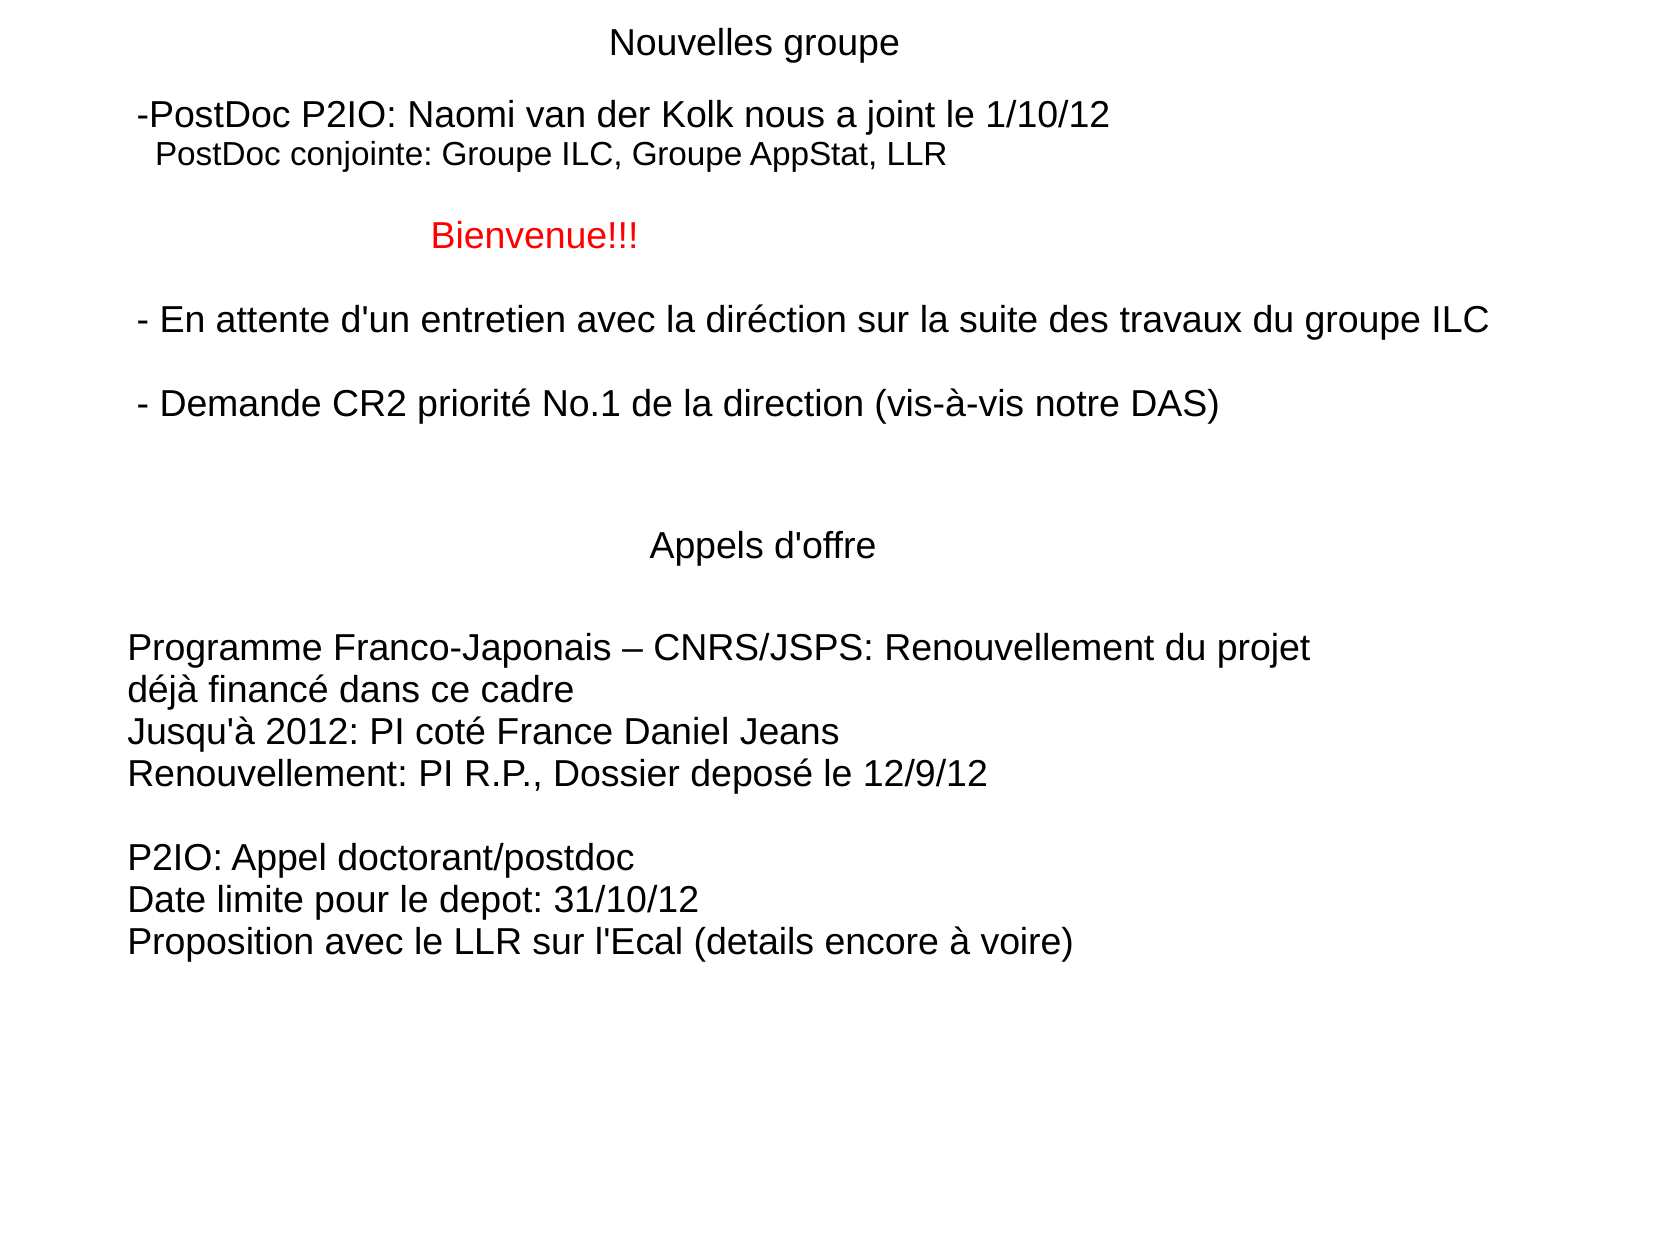

Nouvelles groupe
-PostDoc P2IO: Naomi van der Kolk nous a joint le 1/10/12
 PostDoc conjointe: Groupe ILC, Groupe AppStat, LLR
 Bienvenue!!!
- En attente d'un entretien avec la diréction sur la suite des travaux du groupe ILC
- Demande CR2 priorité No.1 de la direction (vis-à-vis notre DAS)
Appels d'offre
Programme Franco-Japonais – CNRS/JSPS: Renouvellement du projet
déjà financé dans ce cadre
Jusqu'à 2012: PI coté France Daniel Jeans
Renouvellement: PI R.P., Dossier deposé le 12/9/12
P2IO: Appel doctorant/postdoc
Date limite pour le depot: 31/10/12
Proposition avec le LLR sur l'Ecal (details encore à voire)